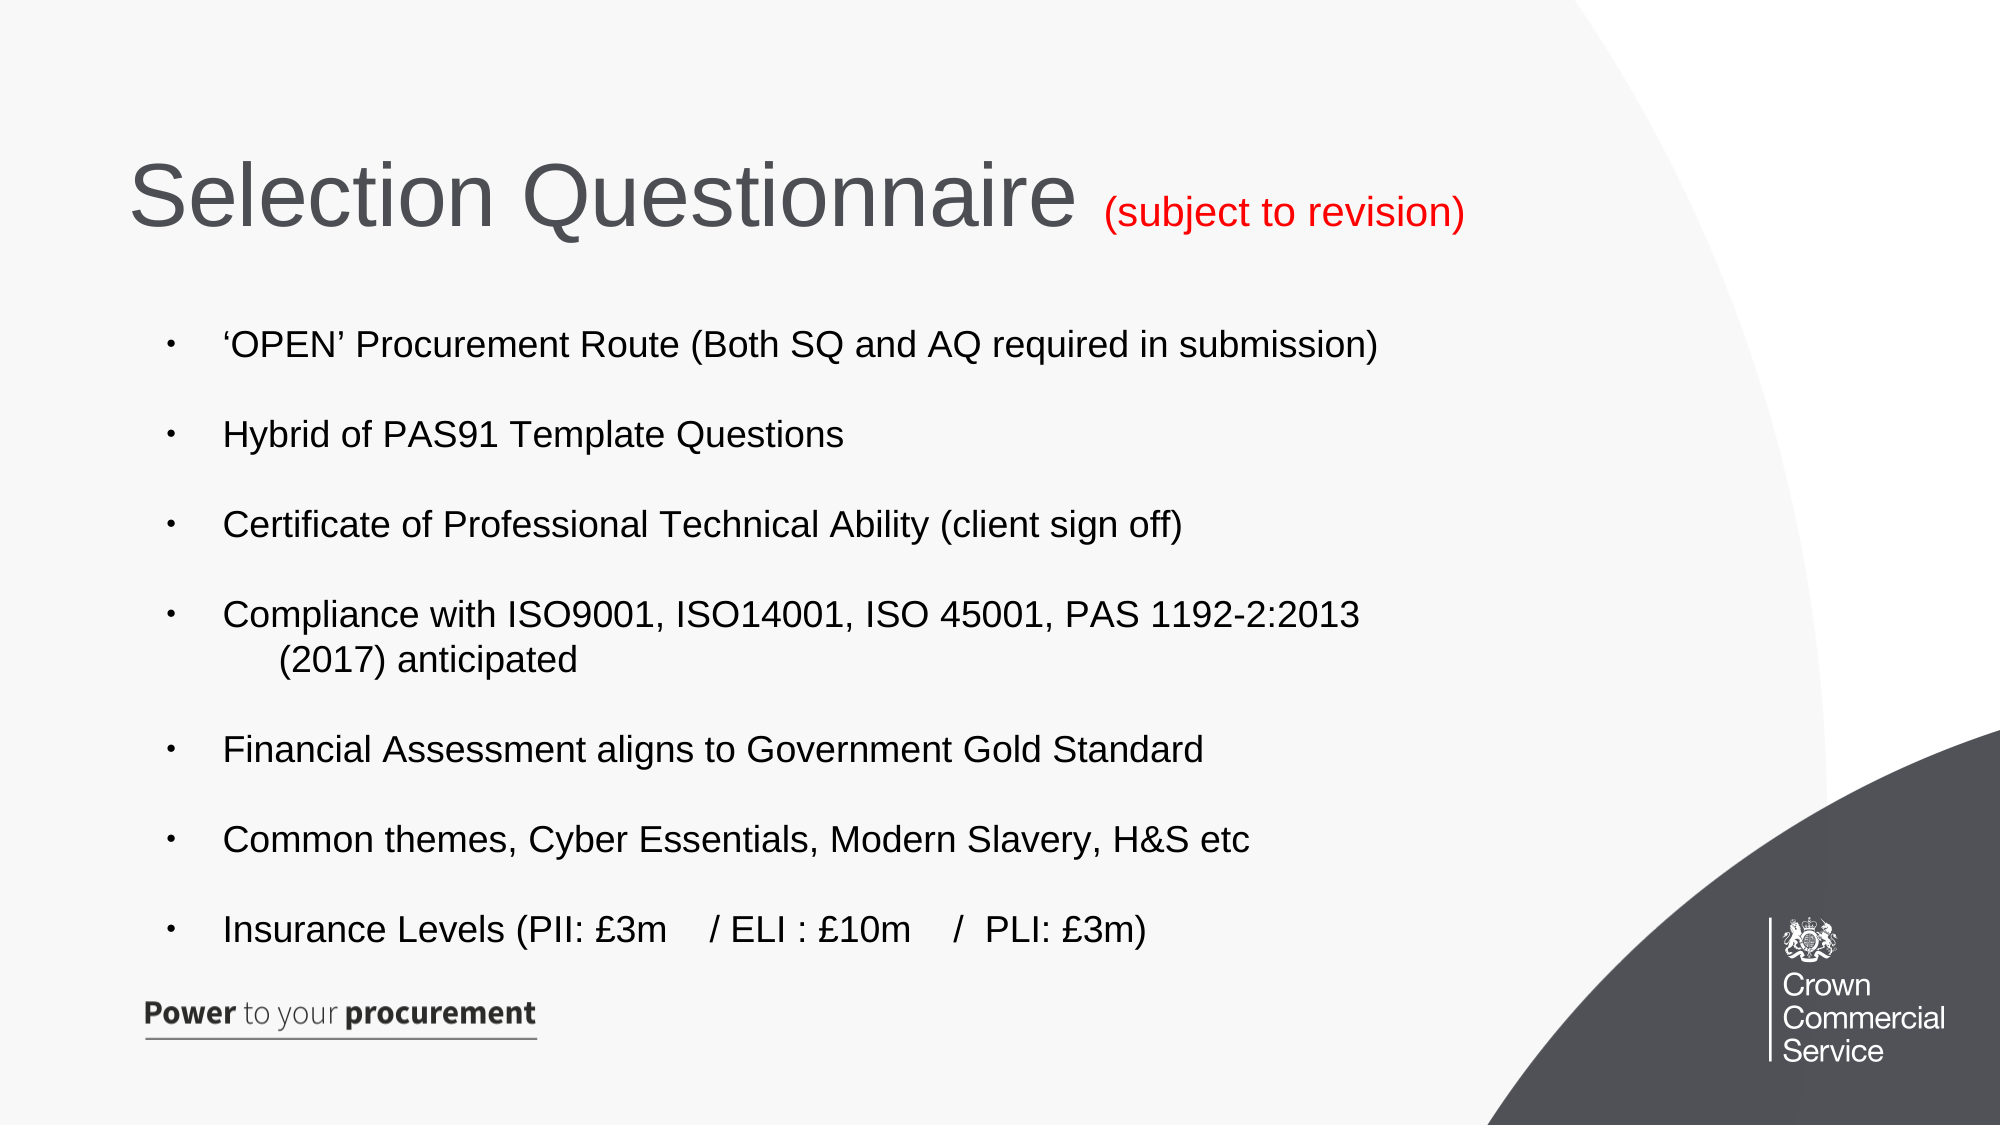

# Selection Questionnaire (subject to revision)
‘OPEN’ Procurement Route (Both SQ and AQ required in submission)
Hybrid of PAS91 Template Questions
Certificate of Professional Technical Ability (client sign off)
Compliance with ISO9001, ISO14001, ISO 45001, PAS 1192-2:2013 (2017) anticipated
Financial Assessment aligns to Government Gold Standard
Common themes, Cyber Essentials, Modern Slavery, H&S etc
Insurance Levels (PII: £3m / ELI : £10m / PLI: £3m)